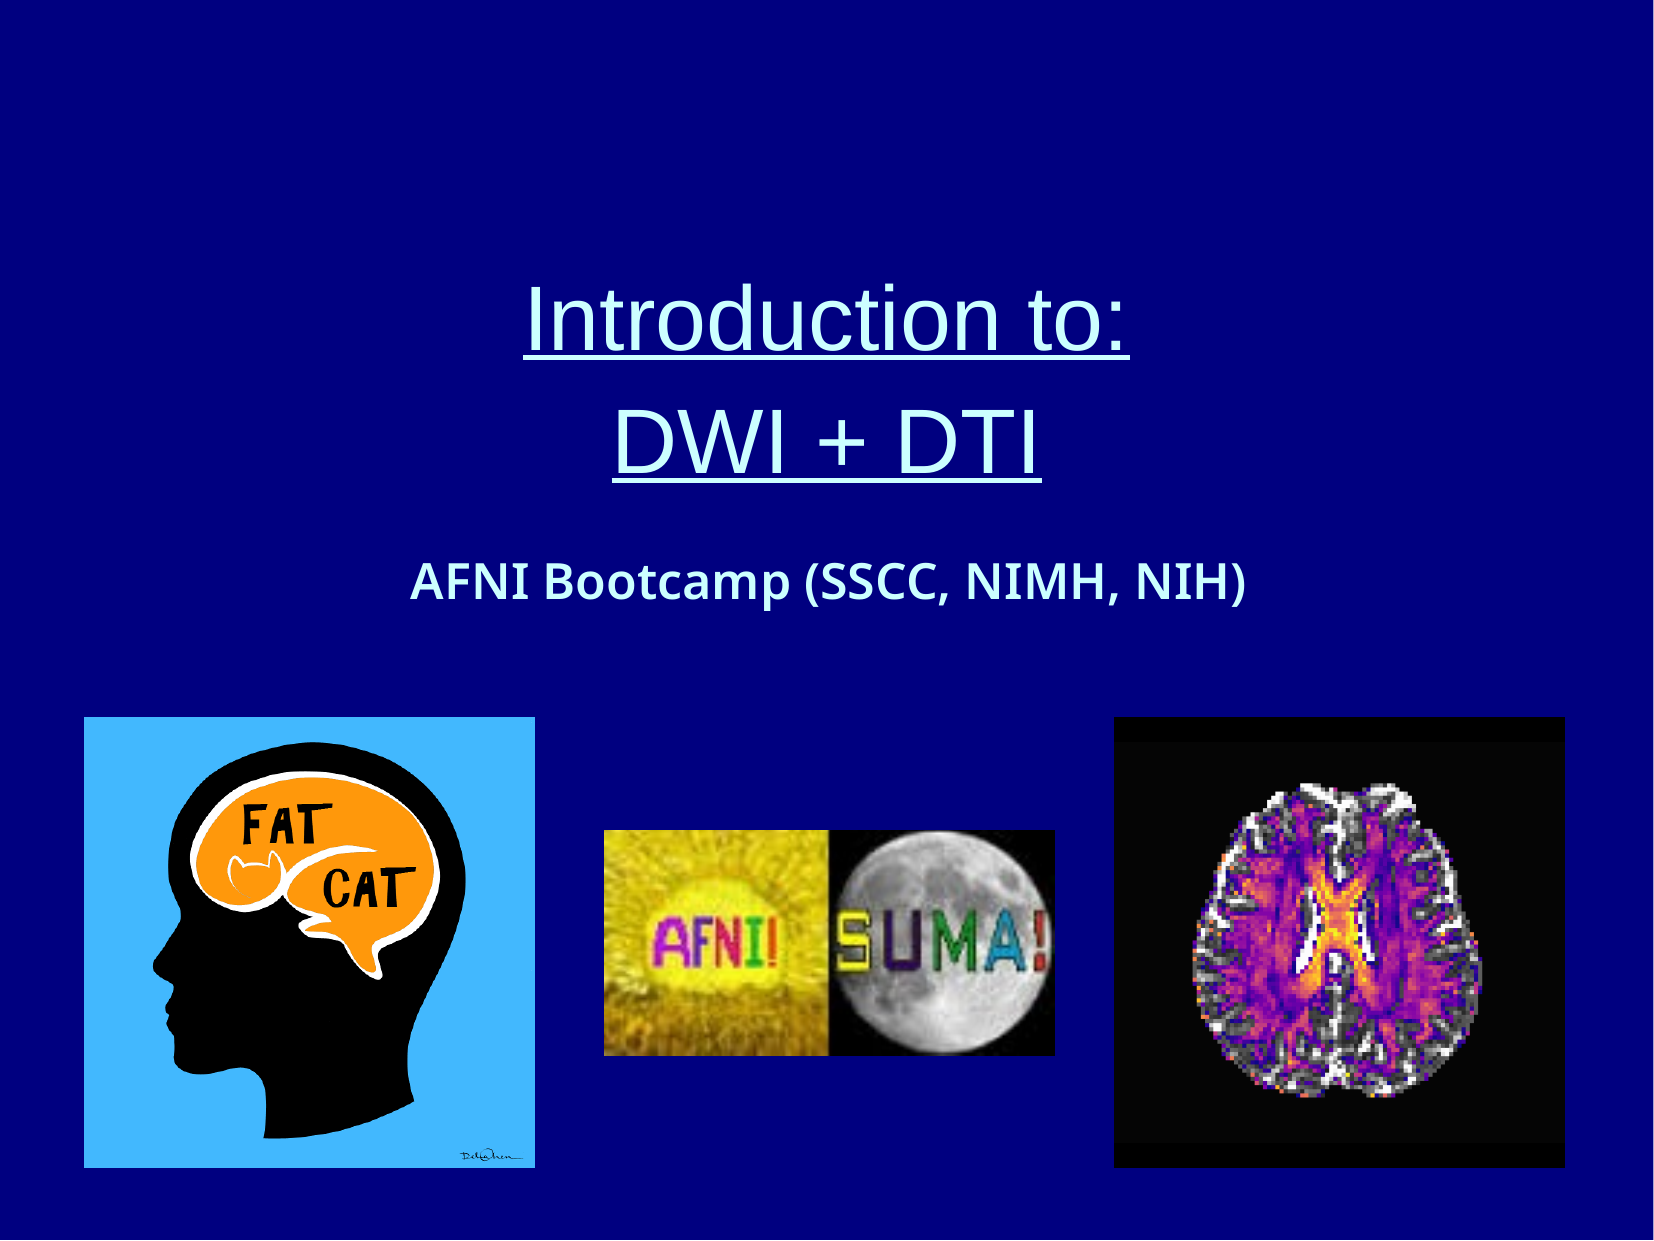

# Introduction to: DWI + DTI
AFNI Bootcamp (SSCC, NIMH, NIH)